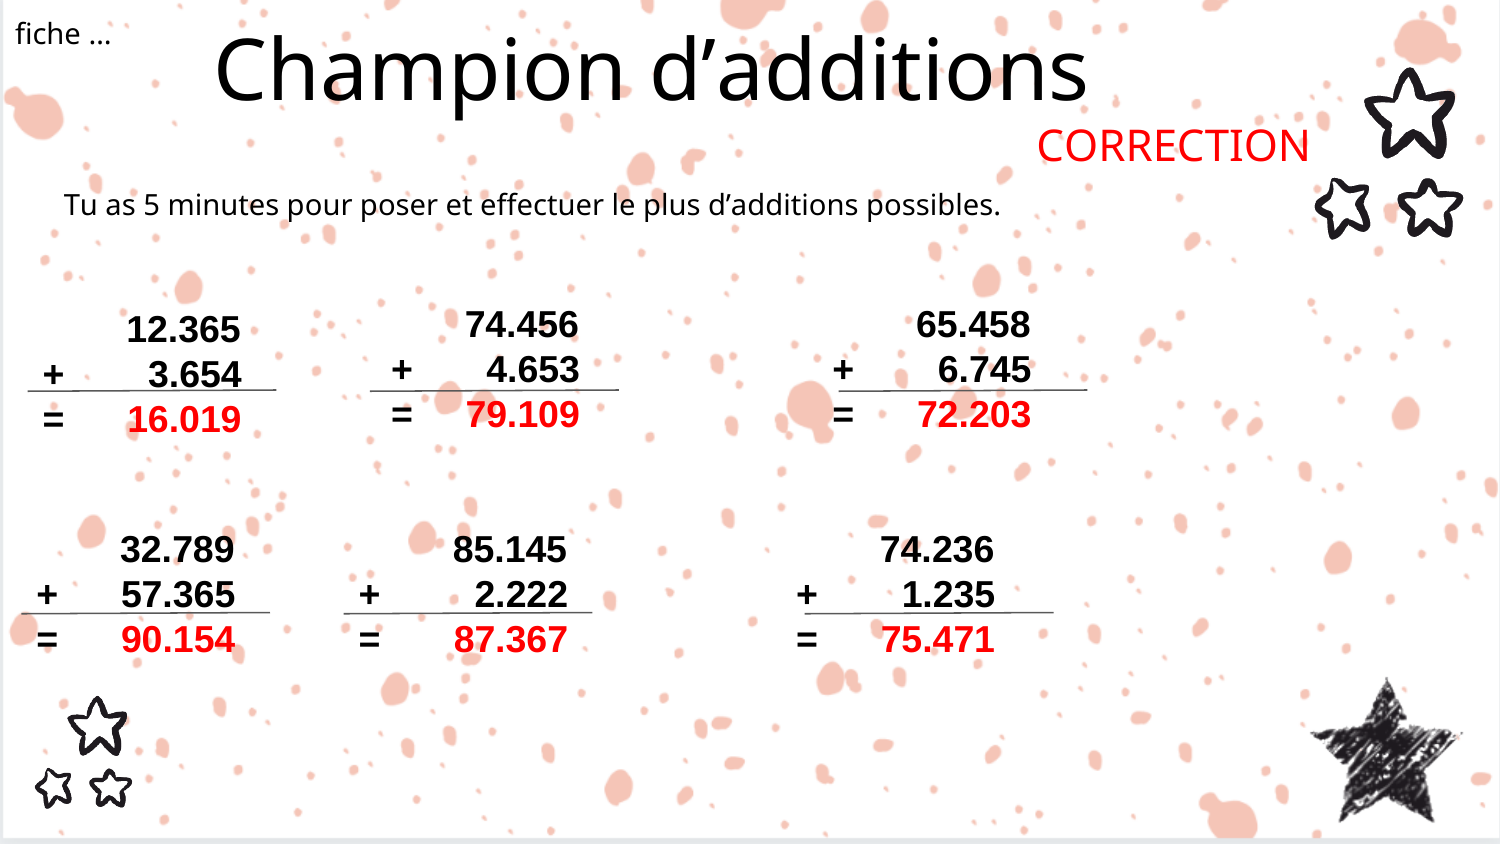

fiche …
Champion d’additions
CORRECTION
Tu as 5 minutes pour poser et effectuer le plus d’additions possibles.
 74.456
+ 4.653
= 79.109
 65.458
+ 6.745
= 72.203
 12.365
+ 3.654
= 16.019
 32.789
+ 57.365
= 90.154
 85.145
+ 2.222
= 87.367
 74.236
+ 1.235
= 75.471